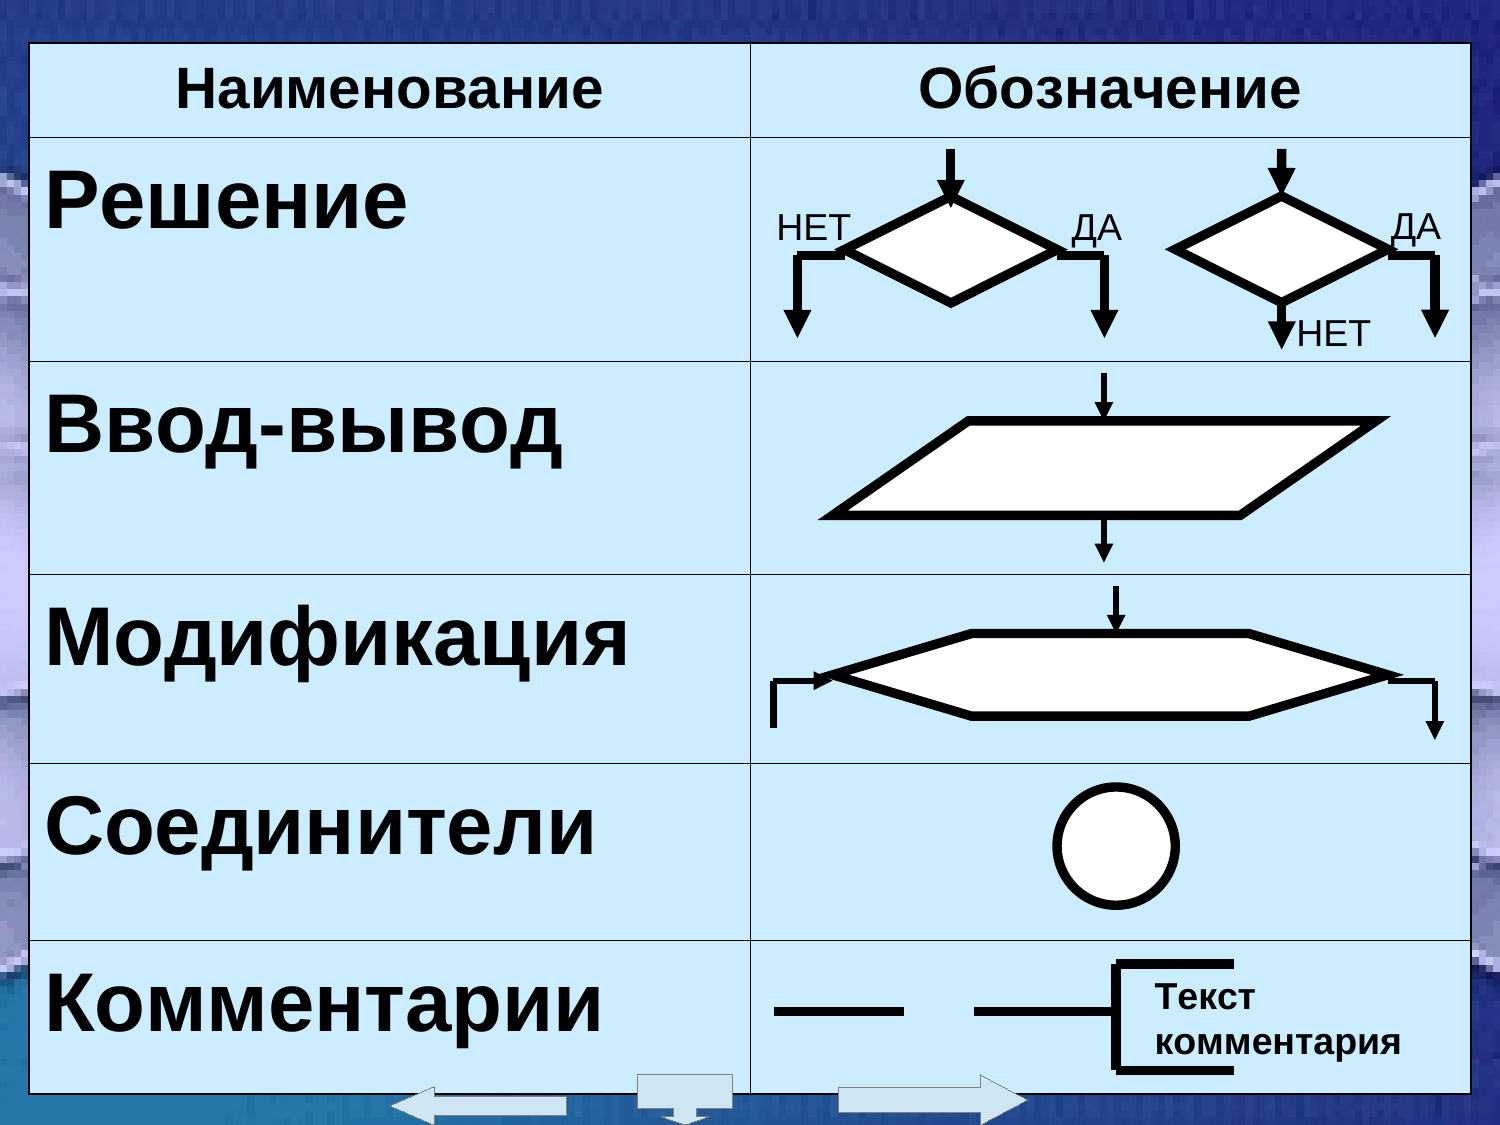

| Наименование | Обозначение |
| --- | --- |
| Решение | |
| Ввод-вывод | |
| Модификация | |
| Соединители | |
| Комментарии | |
ДА
НЕТ
НЕТ
ДА
Текст комментария